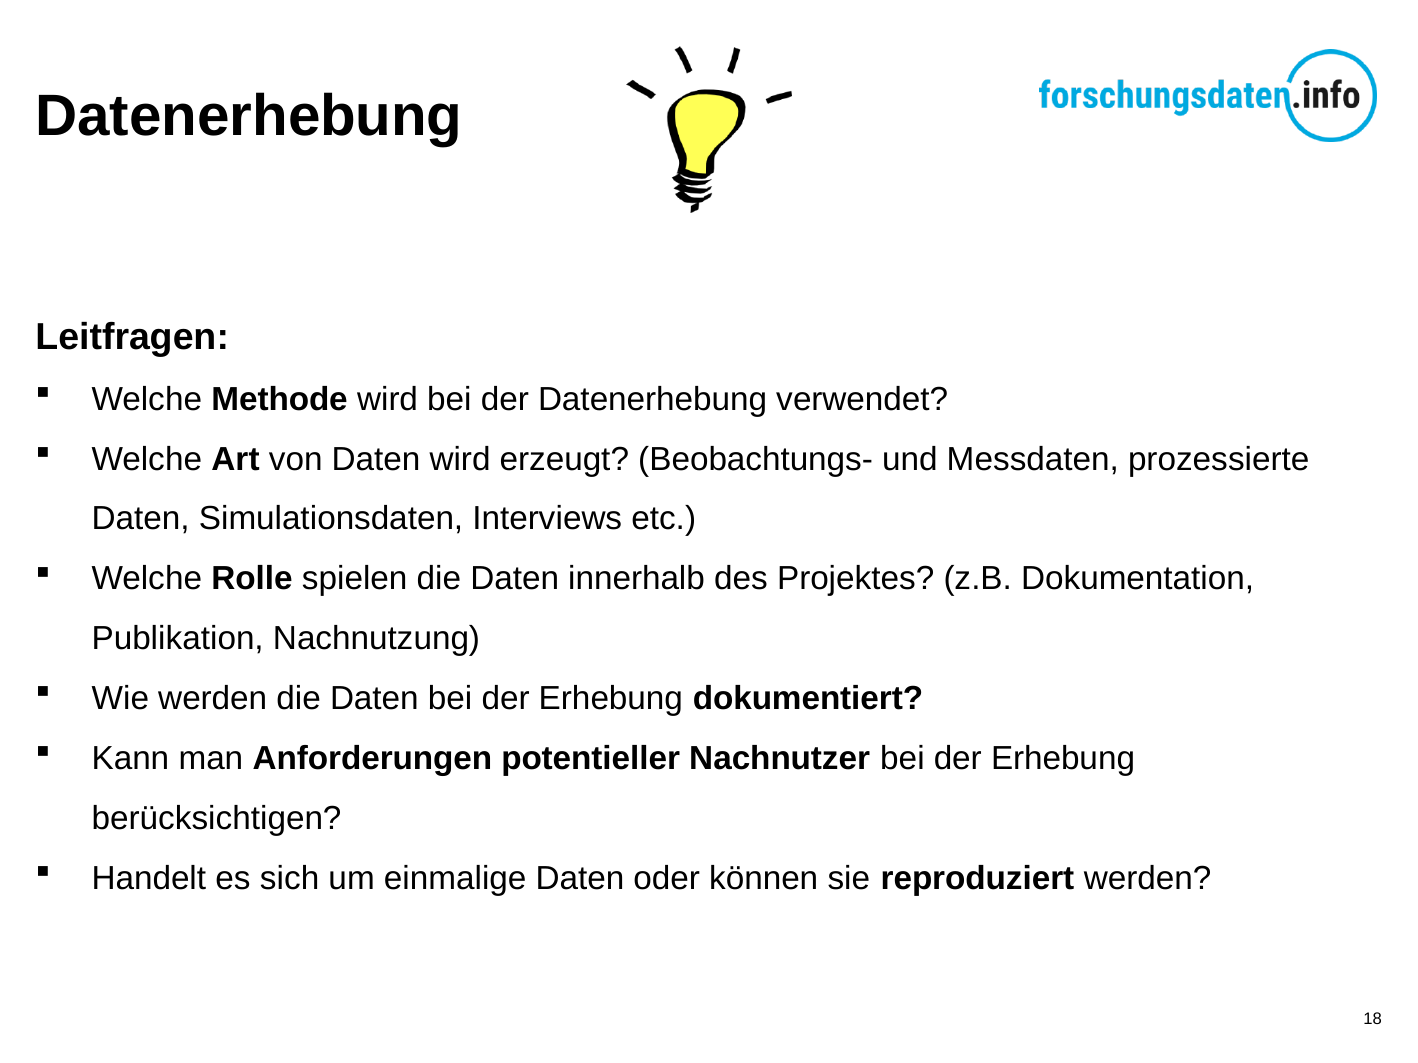

# Datenerhebung
Leitfragen:
Welche Methode wird bei der Datenerhebung verwendet?
Welche Art von Daten wird erzeugt? (Beobachtungs- und Messdaten, prozessierte Daten, Simulationsdaten, Interviews etc.)
Welche Rolle spielen die Daten innerhalb des Projektes? (z.B. Dokumentation, Publikation, Nachnutzung)
Wie werden die Daten bei der Erhebung dokumentiert?
Kann man Anforderungen potentieller Nachnutzer bei der Erhebung berücksichtigen?
Handelt es sich um einmalige Daten oder können sie reproduziert werden?